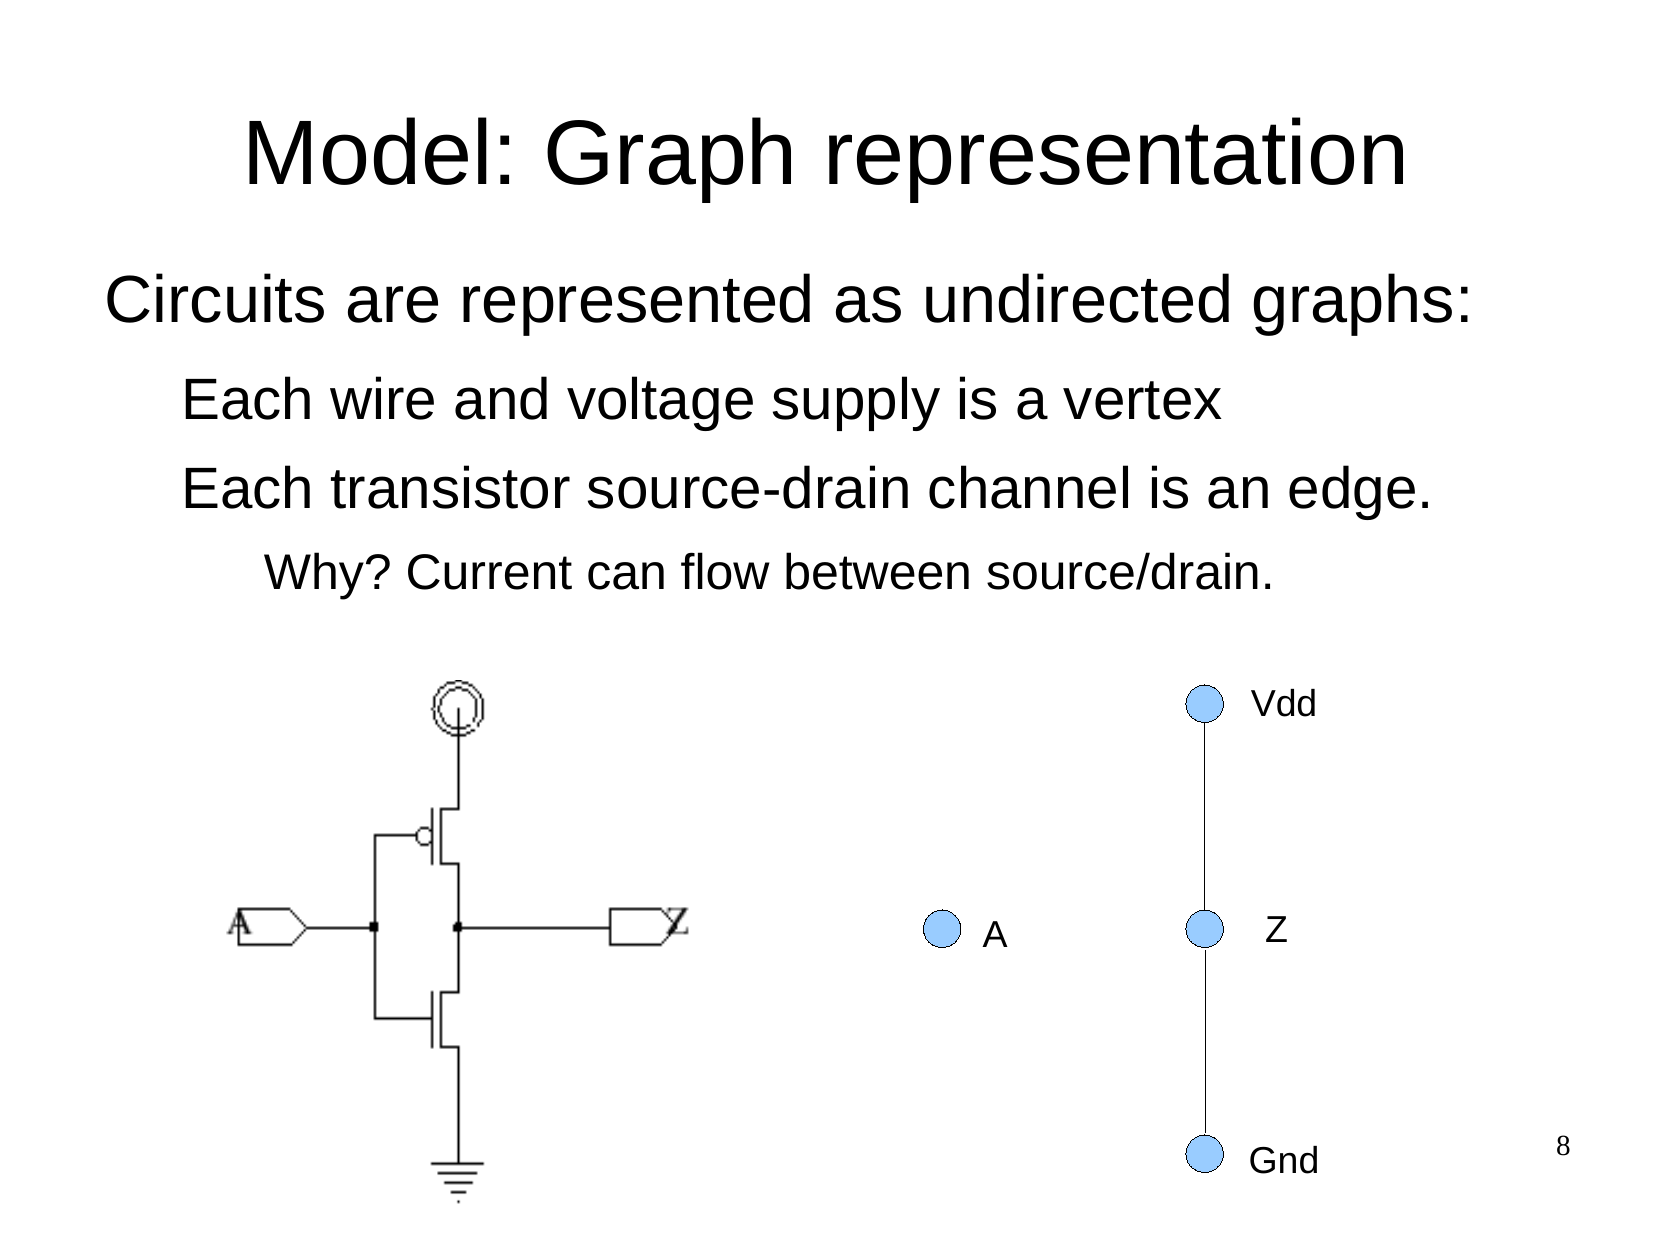

# Model: Graph representation
Circuits are represented as undirected graphs:
Each wire and voltage supply is a vertex
Each transistor source-drain channel is an edge.
Why? Current can flow between source/drain.
Vdd
Z
A
8
Gnd